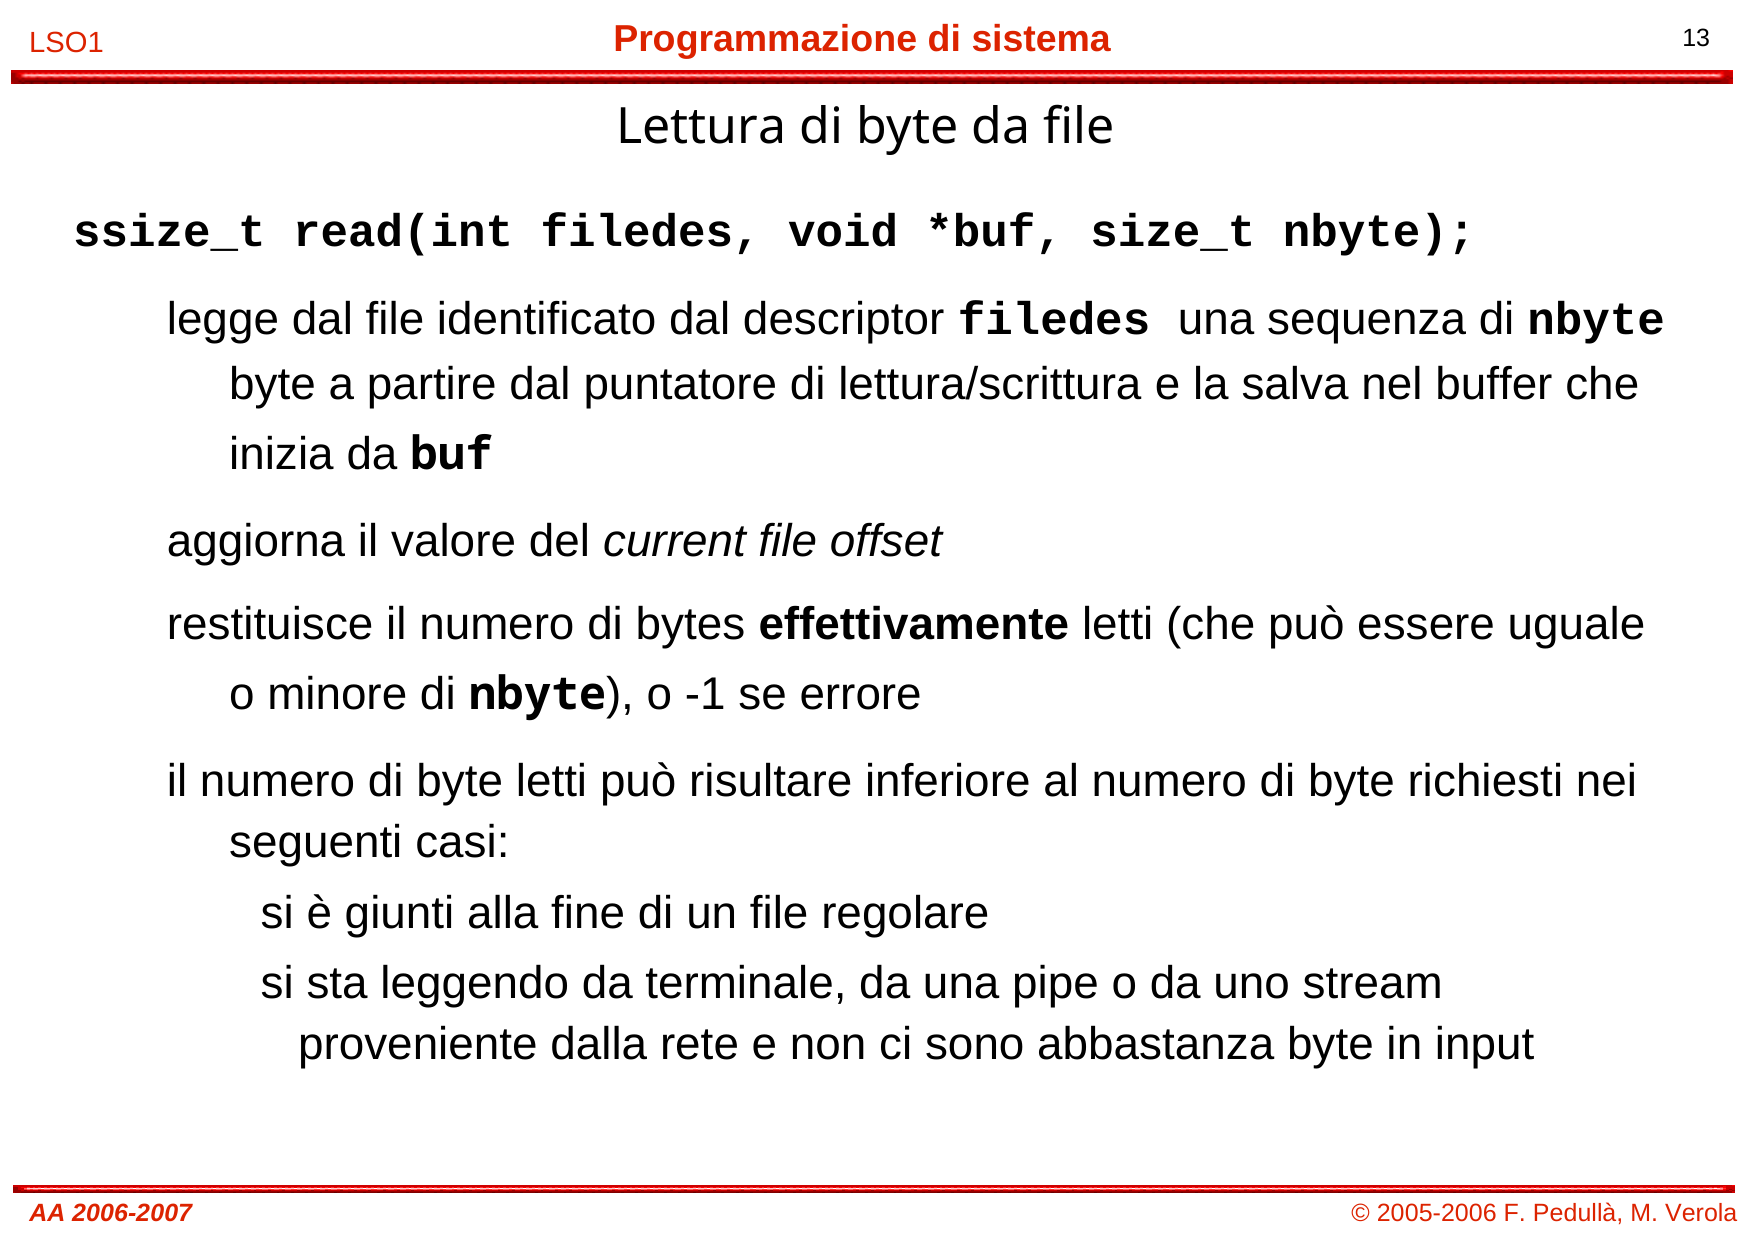

Lettura di byte da file
# ssize_t read(int filedes, void *buf, size_t nbyte);
legge dal file identificato dal descriptor filedes una sequenza di nbyte byte a partire dal puntatore di lettura/scrittura e la salva nel buffer che inizia da buf
aggiorna il valore del current file offset
restituisce il numero di bytes effettivamente letti (che può essere uguale o minore di nbyte), o -1 se errore
il numero di byte letti può risultare inferiore al numero di byte richiesti nei seguenti casi:
si è giunti alla fine di un file regolare
si sta leggendo da terminale, da una pipe o da uno stream proveniente dalla rete e non ci sono abbastanza byte in input